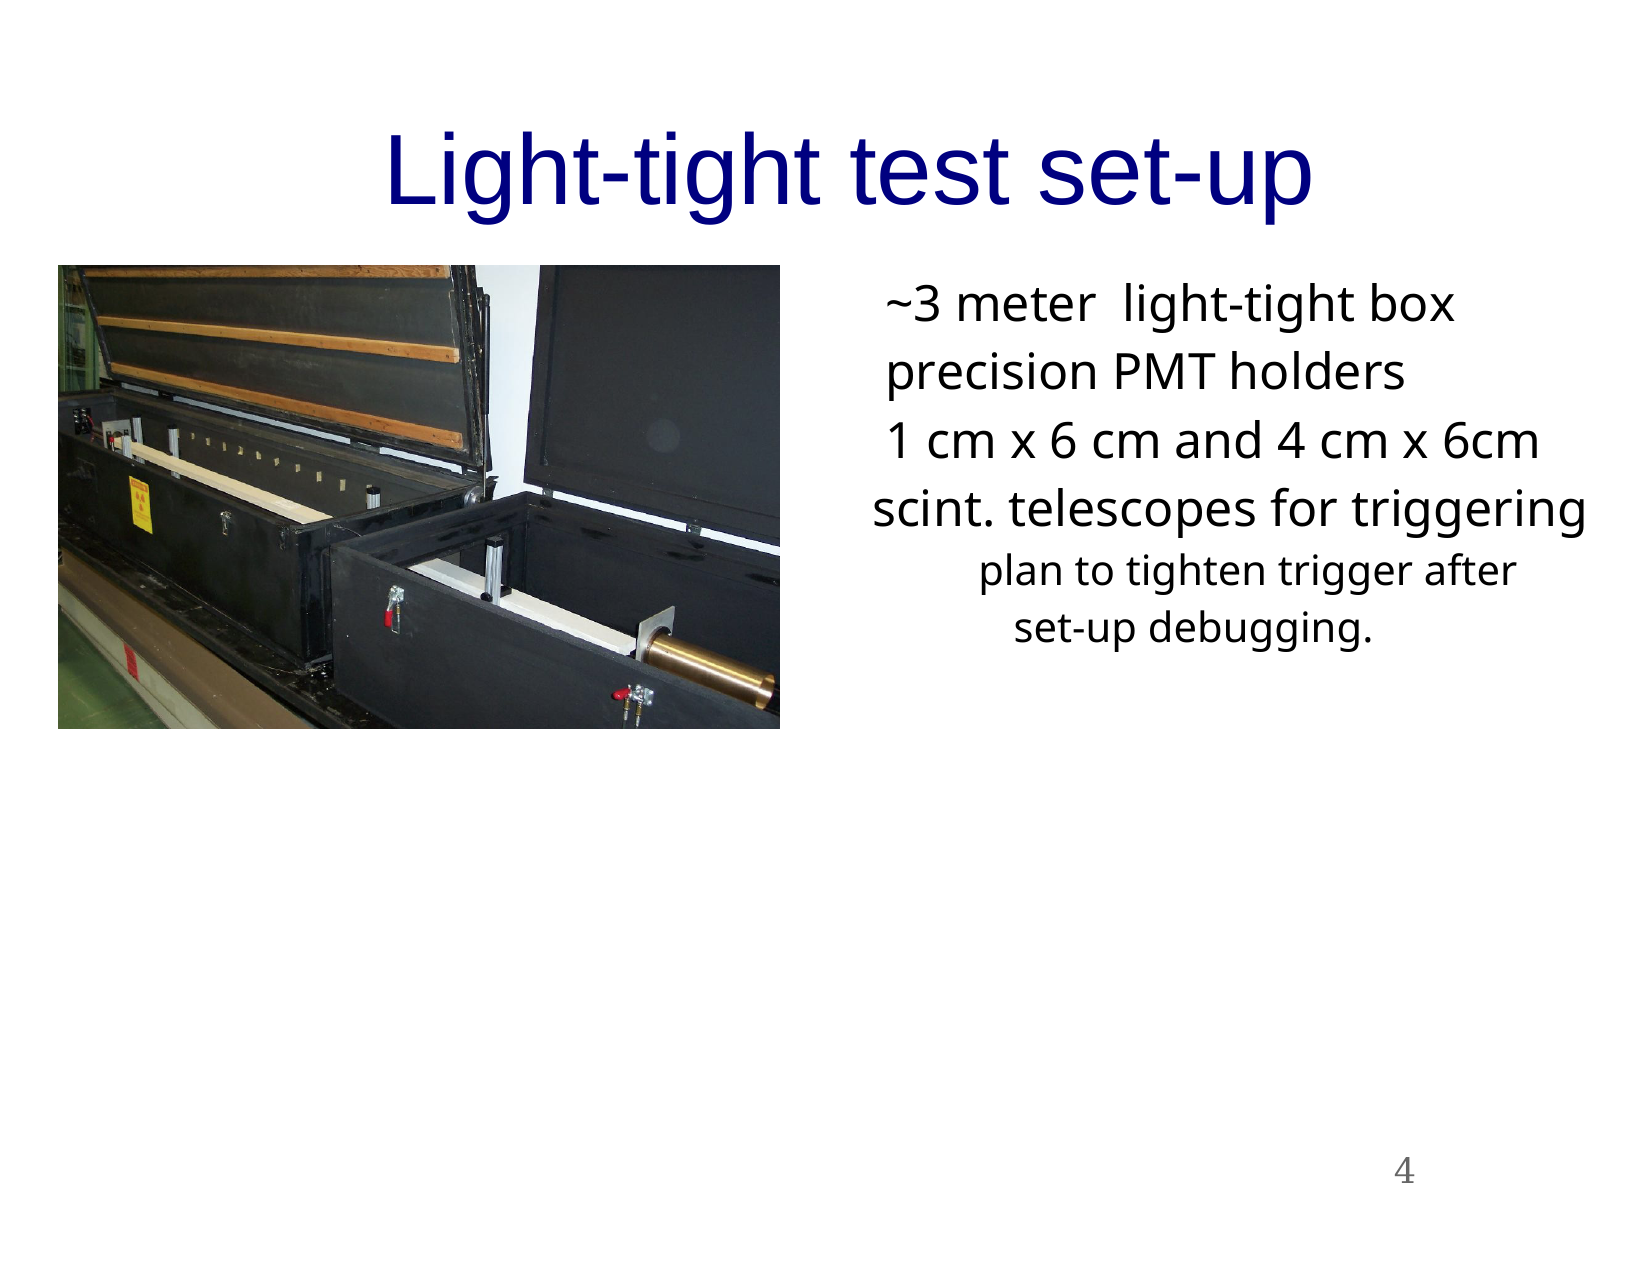

Light-tight test set-up
 ~3 meter light-tight box
 precision PMT holders
 1 cm x 6 cm and 4 cm x 6cm scint. telescopes for triggering
plan to tighten trigger after set-up debugging.